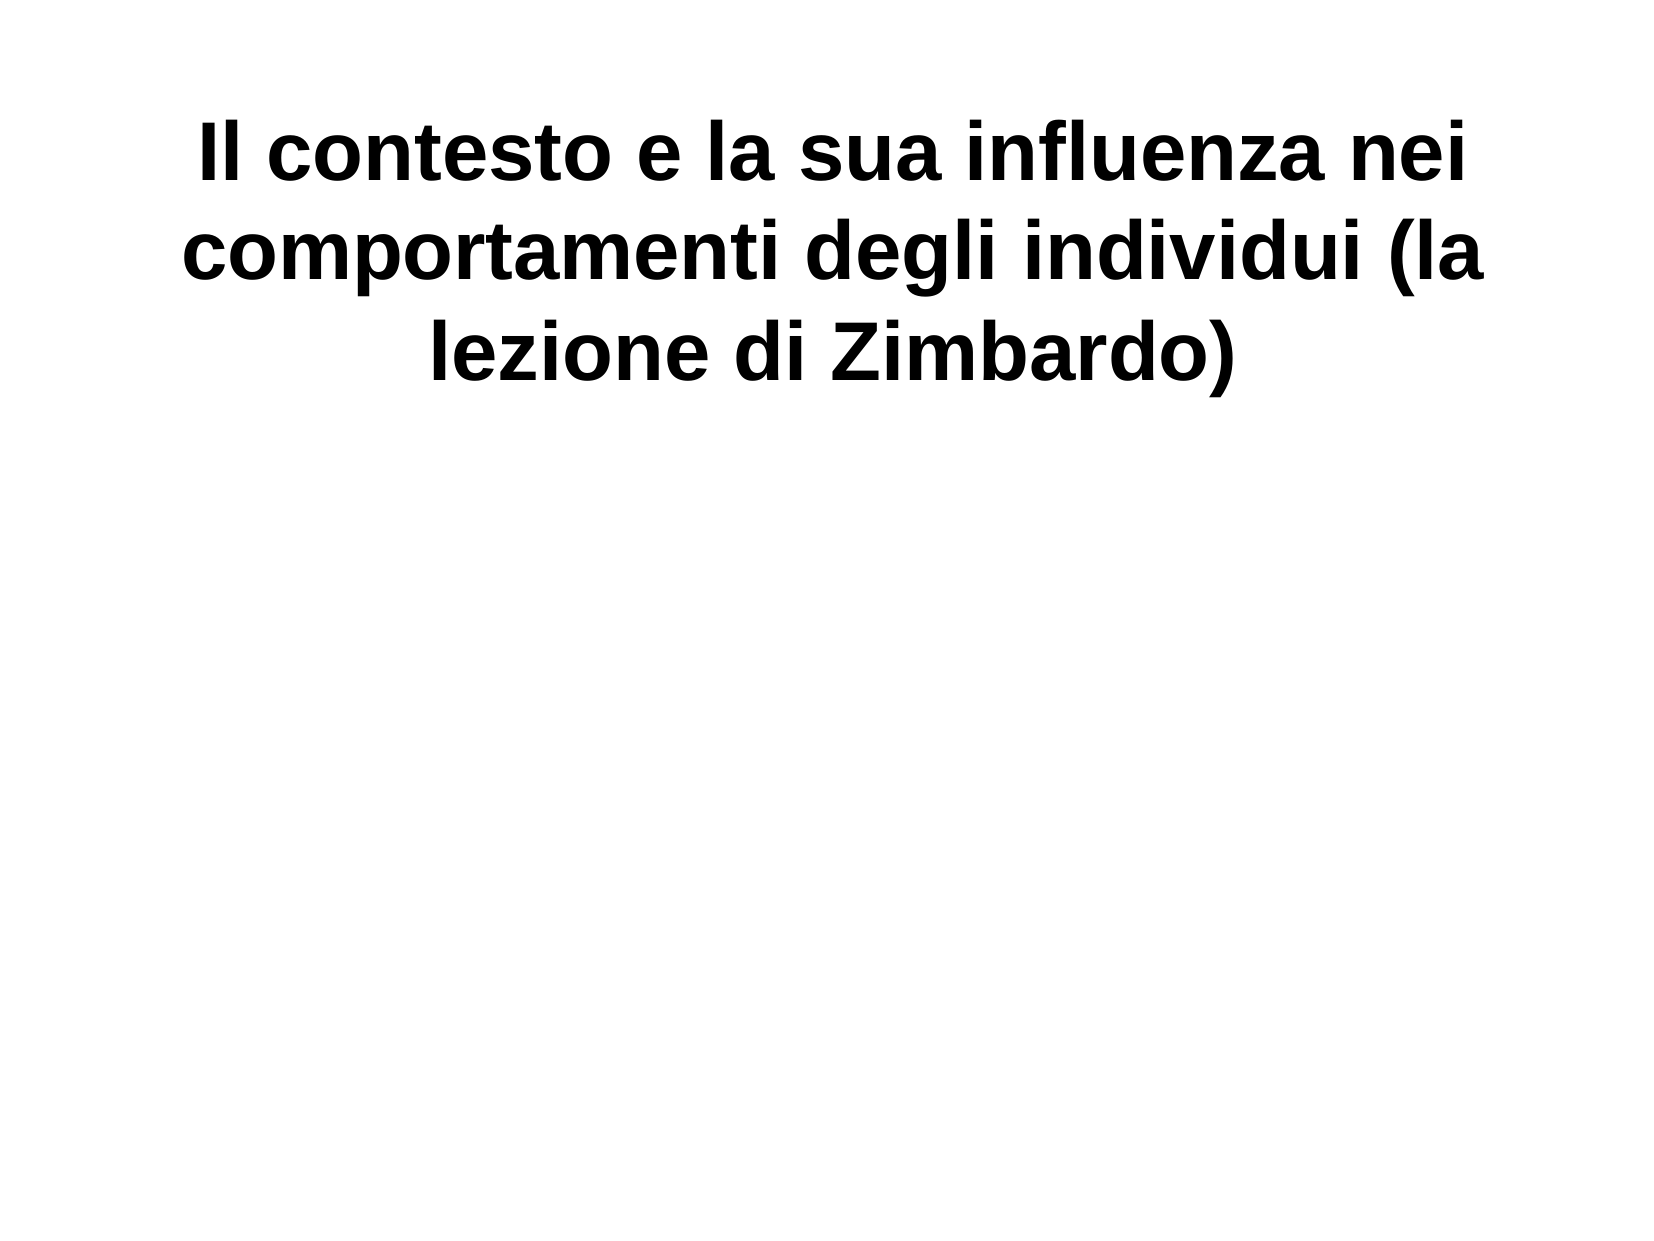

Il contesto e la sua influenza nei comportamenti degli individui (la lezione di Zimbardo)